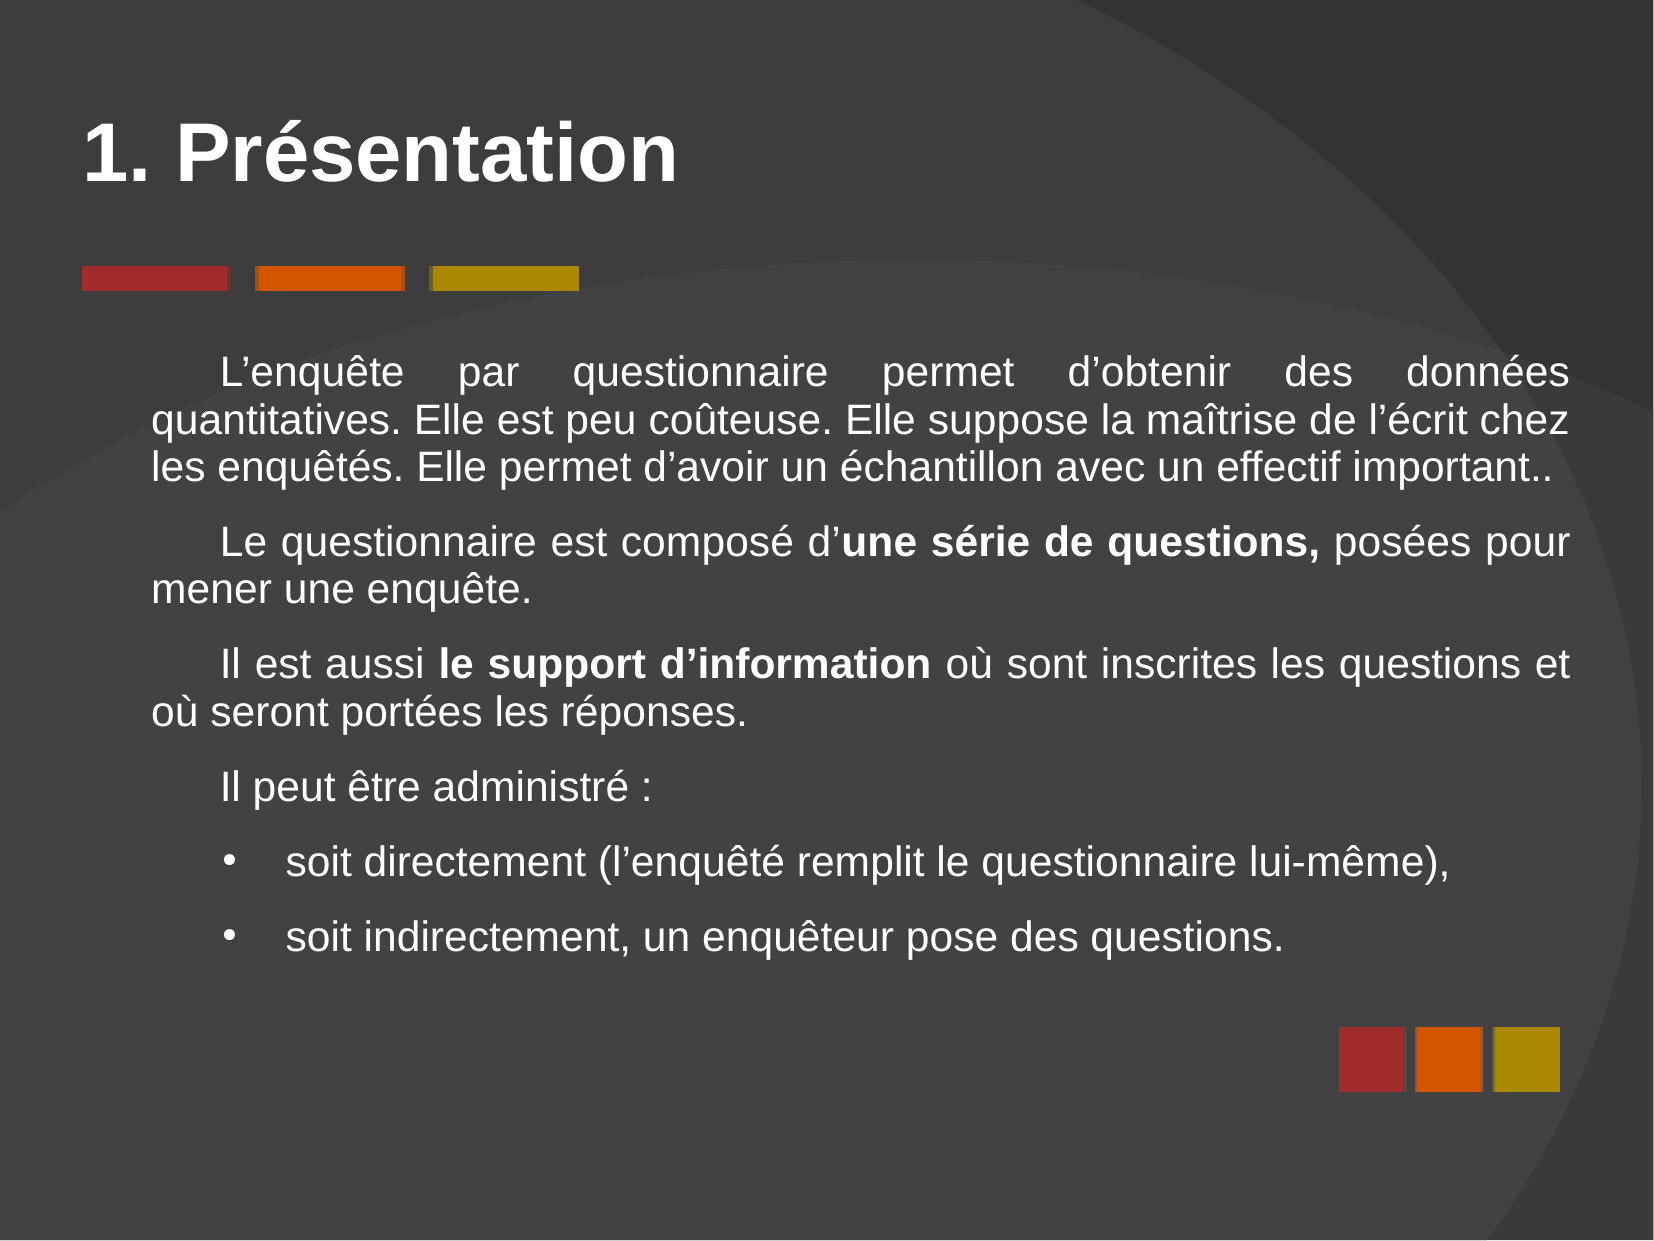

# 1. Présentation
L’enquête par questionnaire permet d’obtenir des données quantitatives. Elle est peu coûteuse. Elle suppose la maîtrise de l’écrit chez les enquêtés. Elle permet d’avoir un échantillon avec un effectif important..
Le questionnaire est composé d’une série de questions, posées pour mener une enquête.
Il est aussi le support d’information où sont inscrites les questions et où seront portées les réponses.
Il peut être administré :
soit directement (l’enquêté remplit le questionnaire lui-même),
soit indirectement, un enquêteur pose des questions.